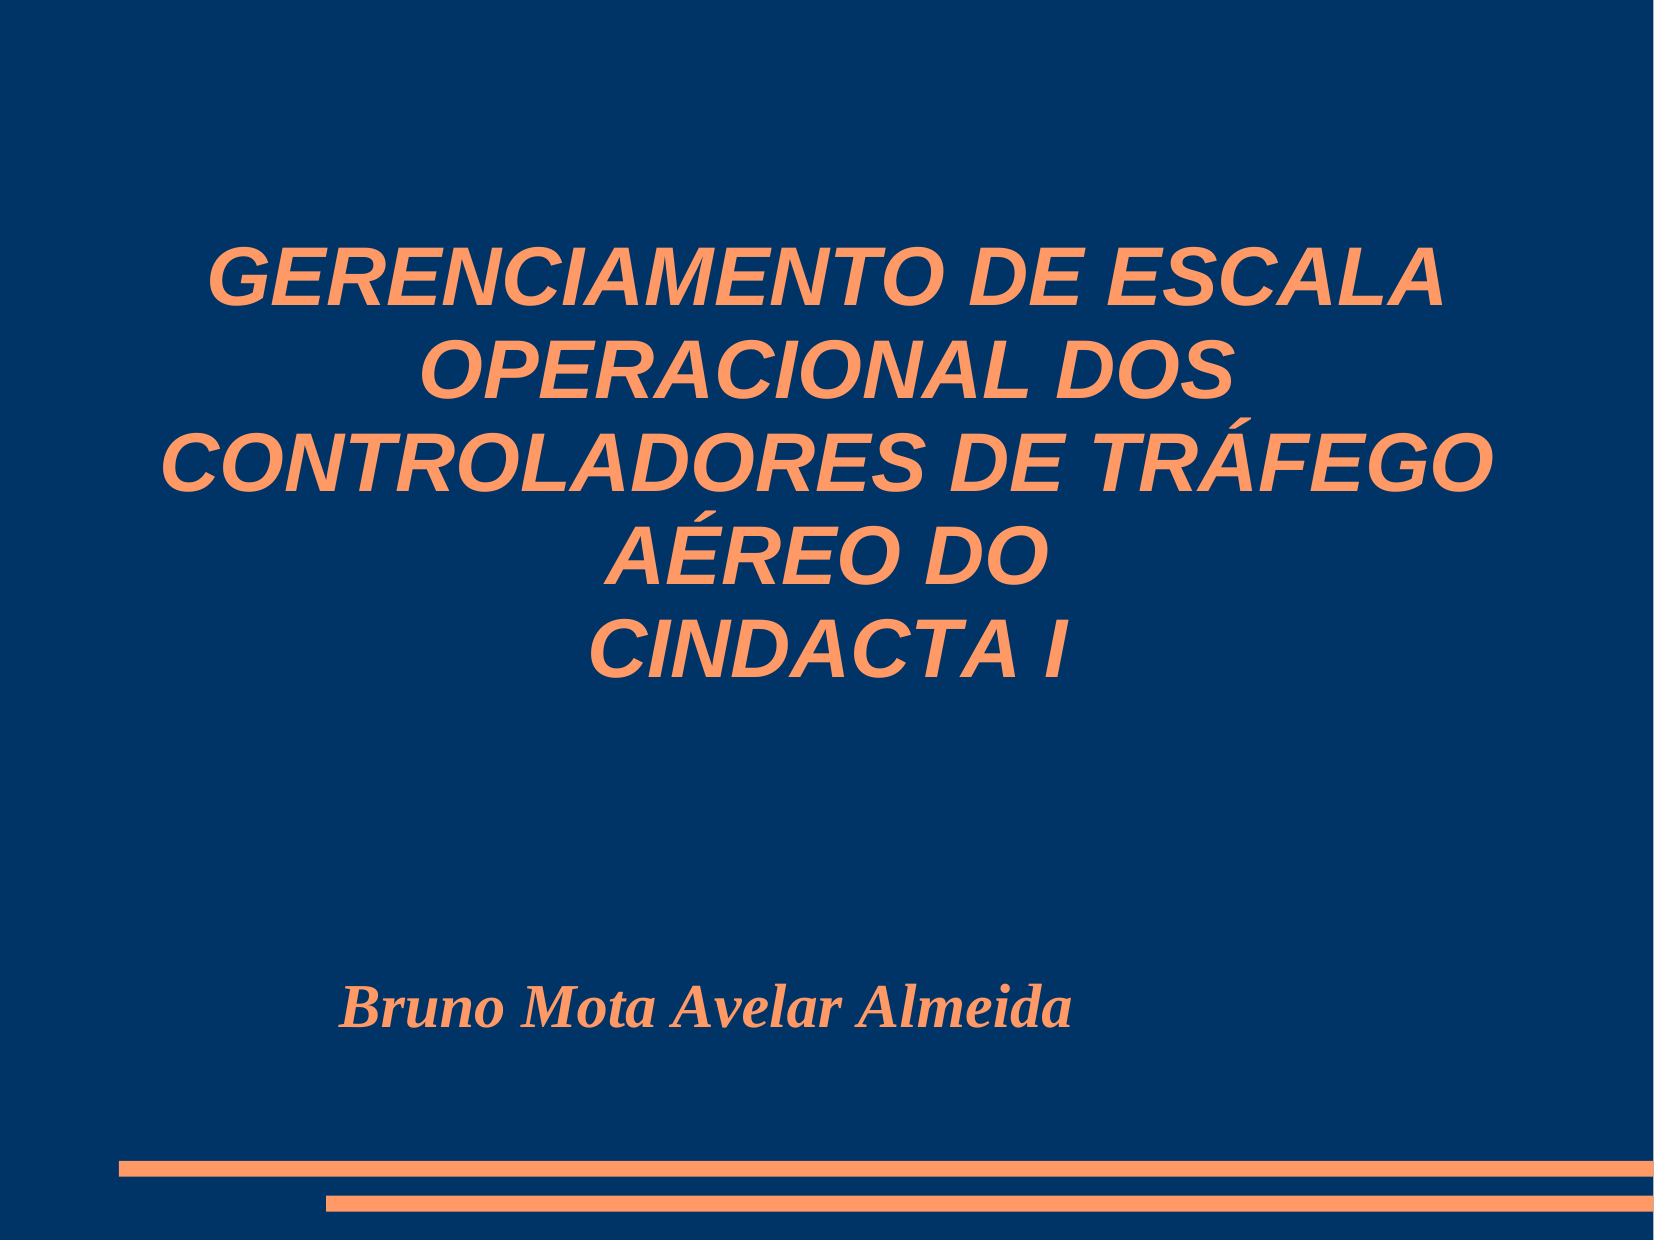

# GERENCIAMENTO DE ESCALA OPERACIONAL DOS CONTROLADORES DE TRÁFEGO AÉREO DO CINDACTA I
Bruno Mota Avelar Almeida